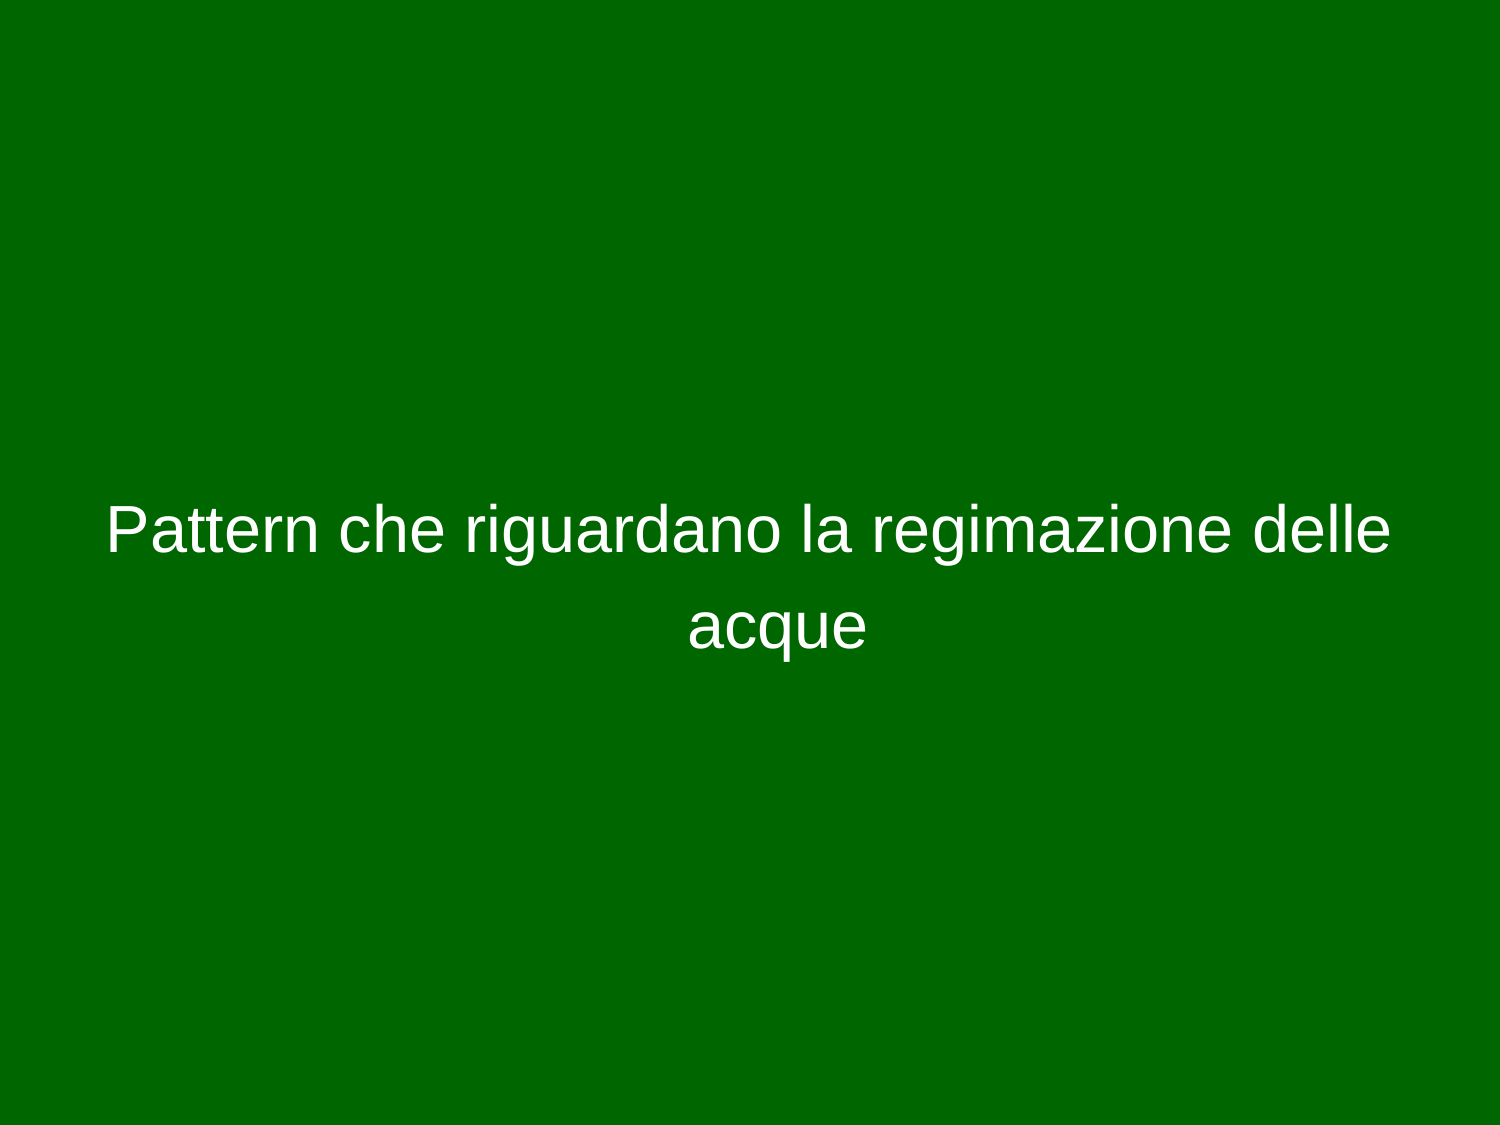

# Pattern che riguardano la regimazione delle acque